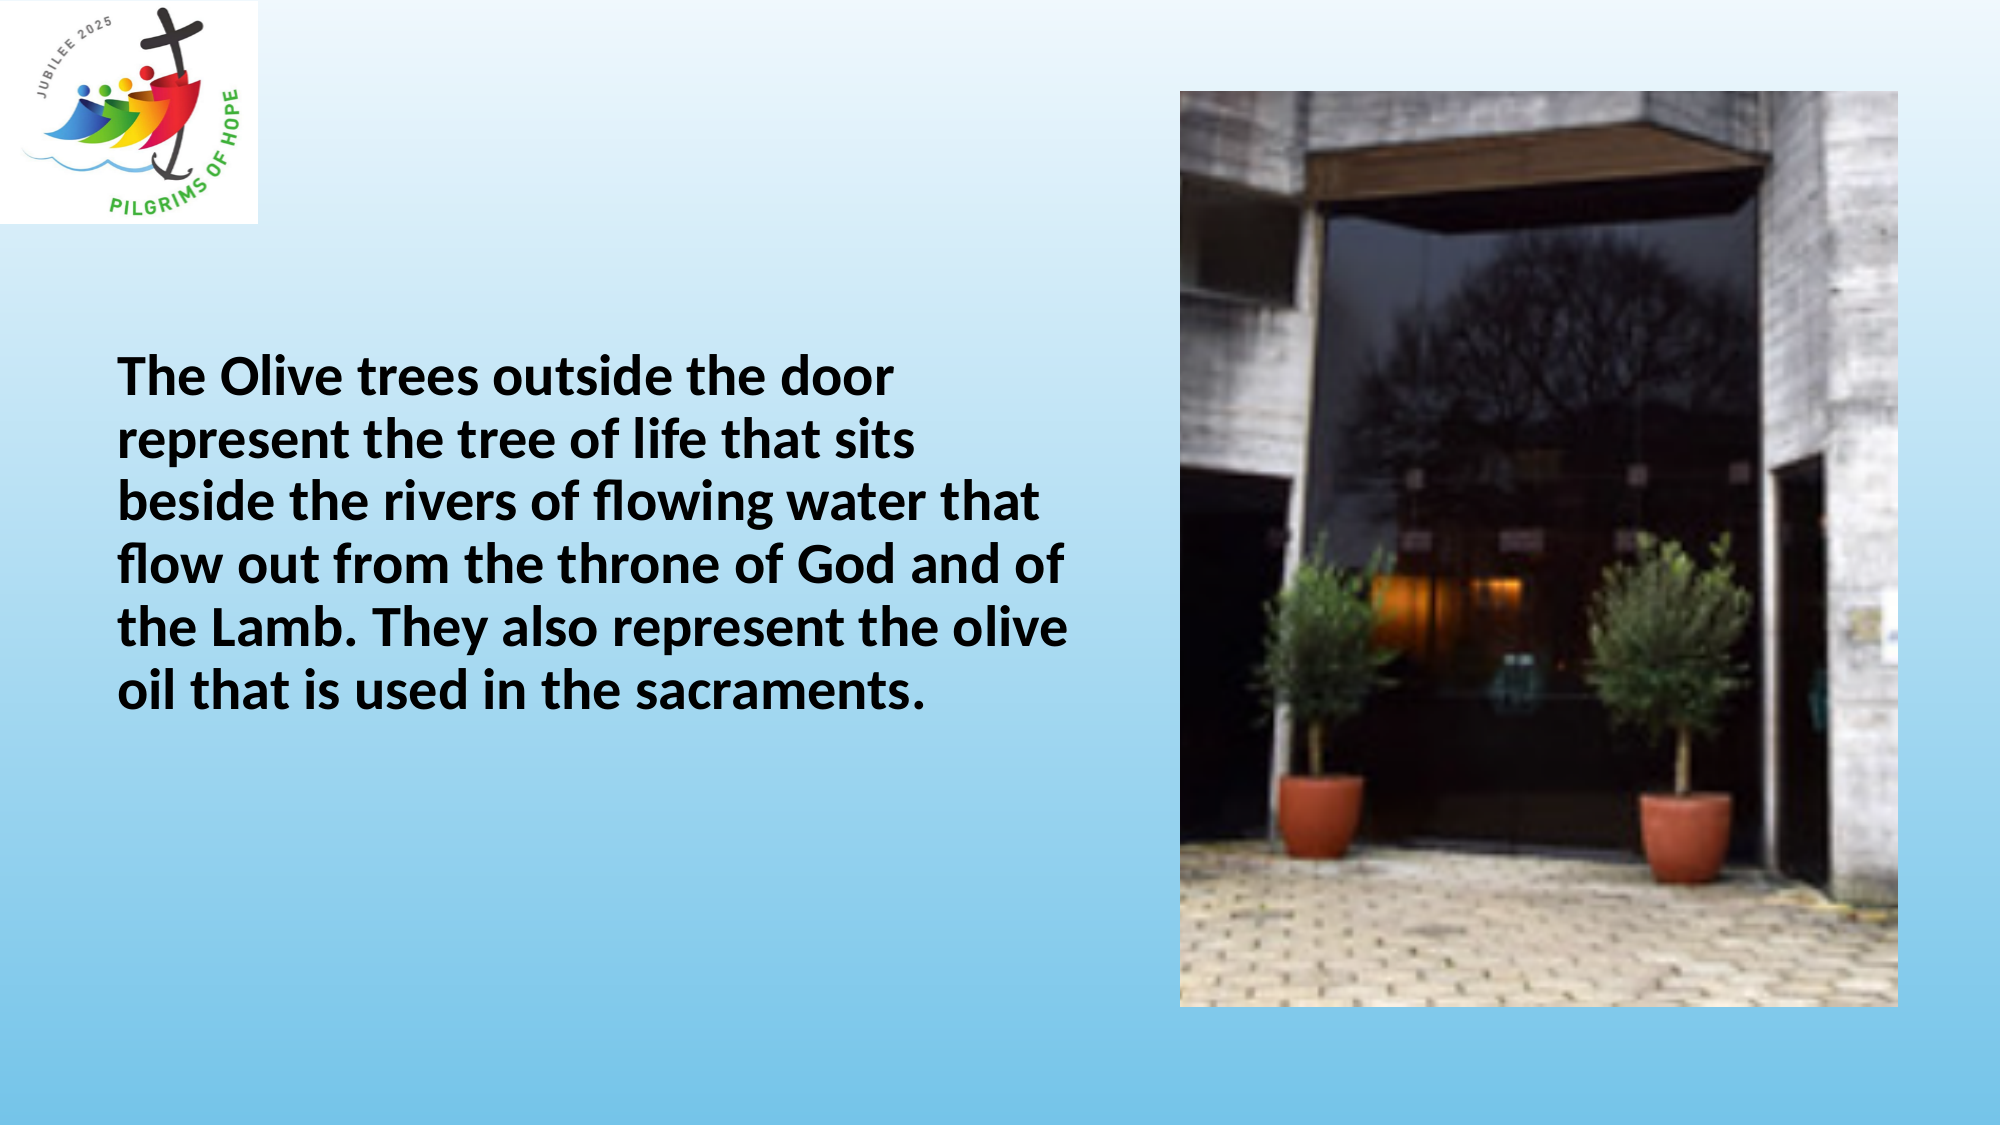

# The Olive trees outside the door represent the tree of life that sits beside the rivers of flowing water that flow out from the throne of God and of the Lamb. They also represent the olive oil that is used in the sacraments.